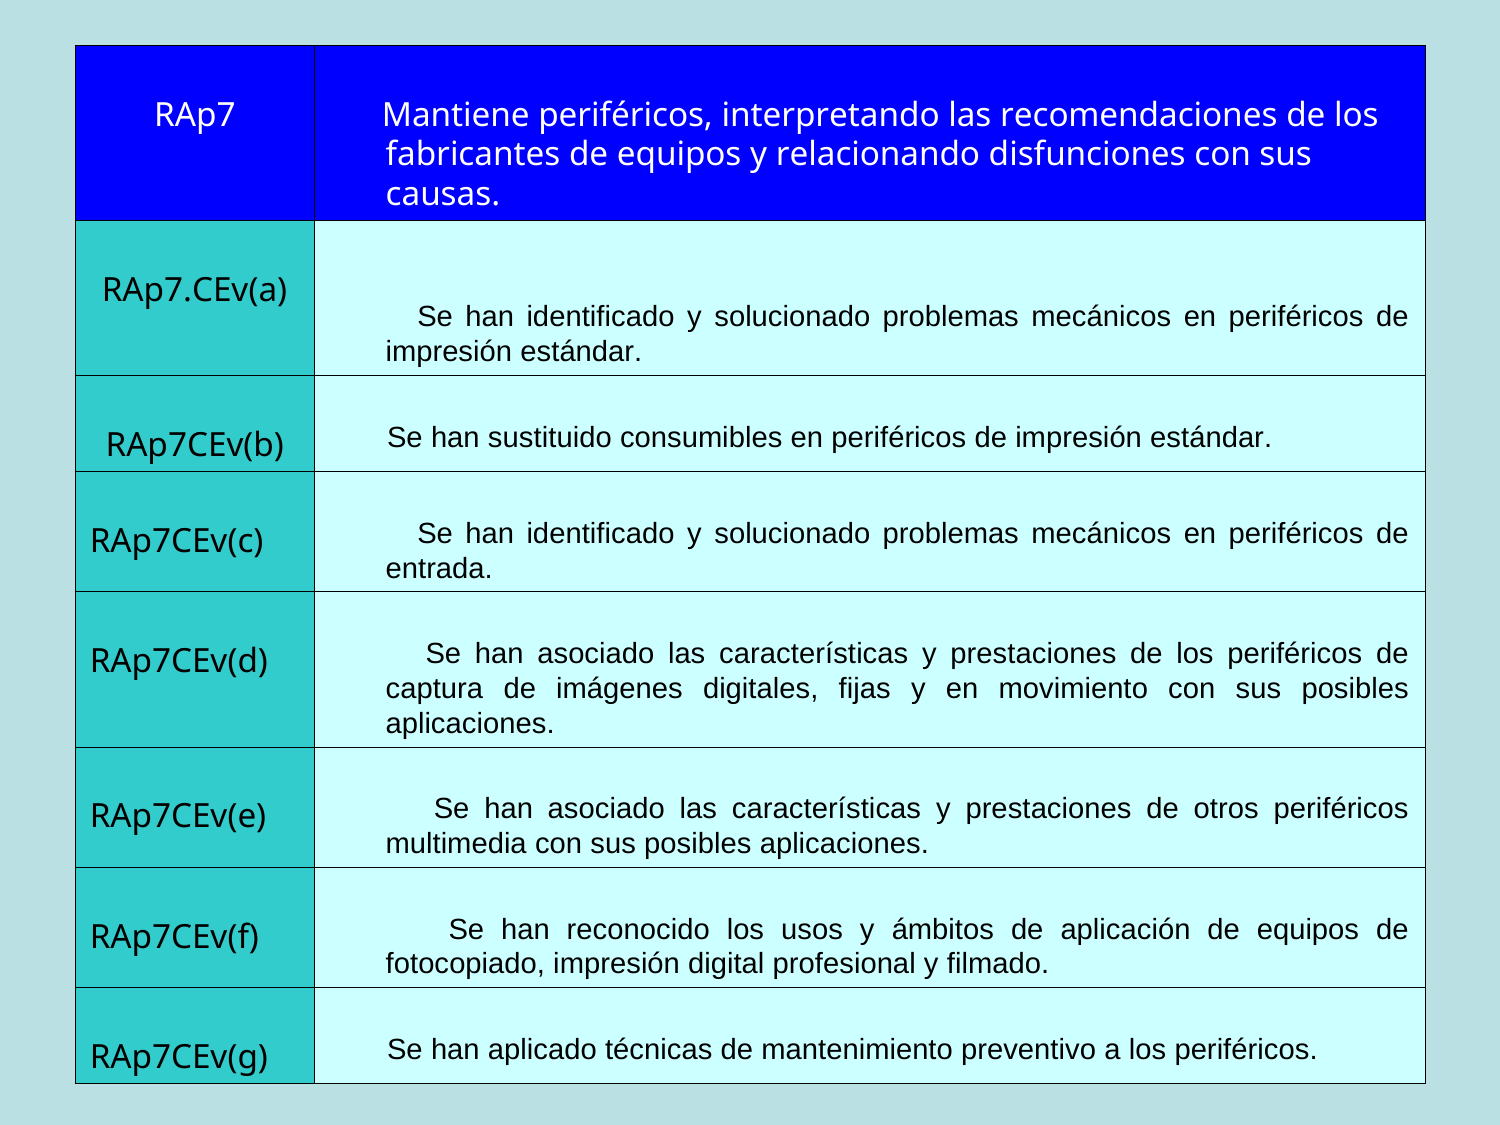

| RAp7 | Mantiene periféricos, interpretando las recomendaciones de los fabricantes de equipos y relacionando disfunciones con sus causas. |
| --- | --- |
| RAp7.CEv(a) | Se han identificado y solucionado problemas mecánicos en periféricos de impresión estándar. |
| RAp7CEv(b) | Se han sustituido consumibles en periféricos de impresión estándar. |
| RAp7CEv(c) | Se han identificado y solucionado problemas mecánicos en periféricos de entrada. |
| RAp7CEv(d) | Se han asociado las características y prestaciones de los periféricos de captura de imágenes digitales, fijas y en movimiento con sus posibles aplicaciones. |
| RAp7CEv(e) | Se han asociado las características y prestaciones de otros periféricos multimedia con sus posibles aplicaciones. |
| RAp7CEv(f) | Se han reconocido los usos y ámbitos de aplicación de equipos de fotocopiado, impresión digital profesional y filmado. |
| RAp7CEv(g) | Se han aplicado técnicas de mantenimiento preventivo a los periféricos. |